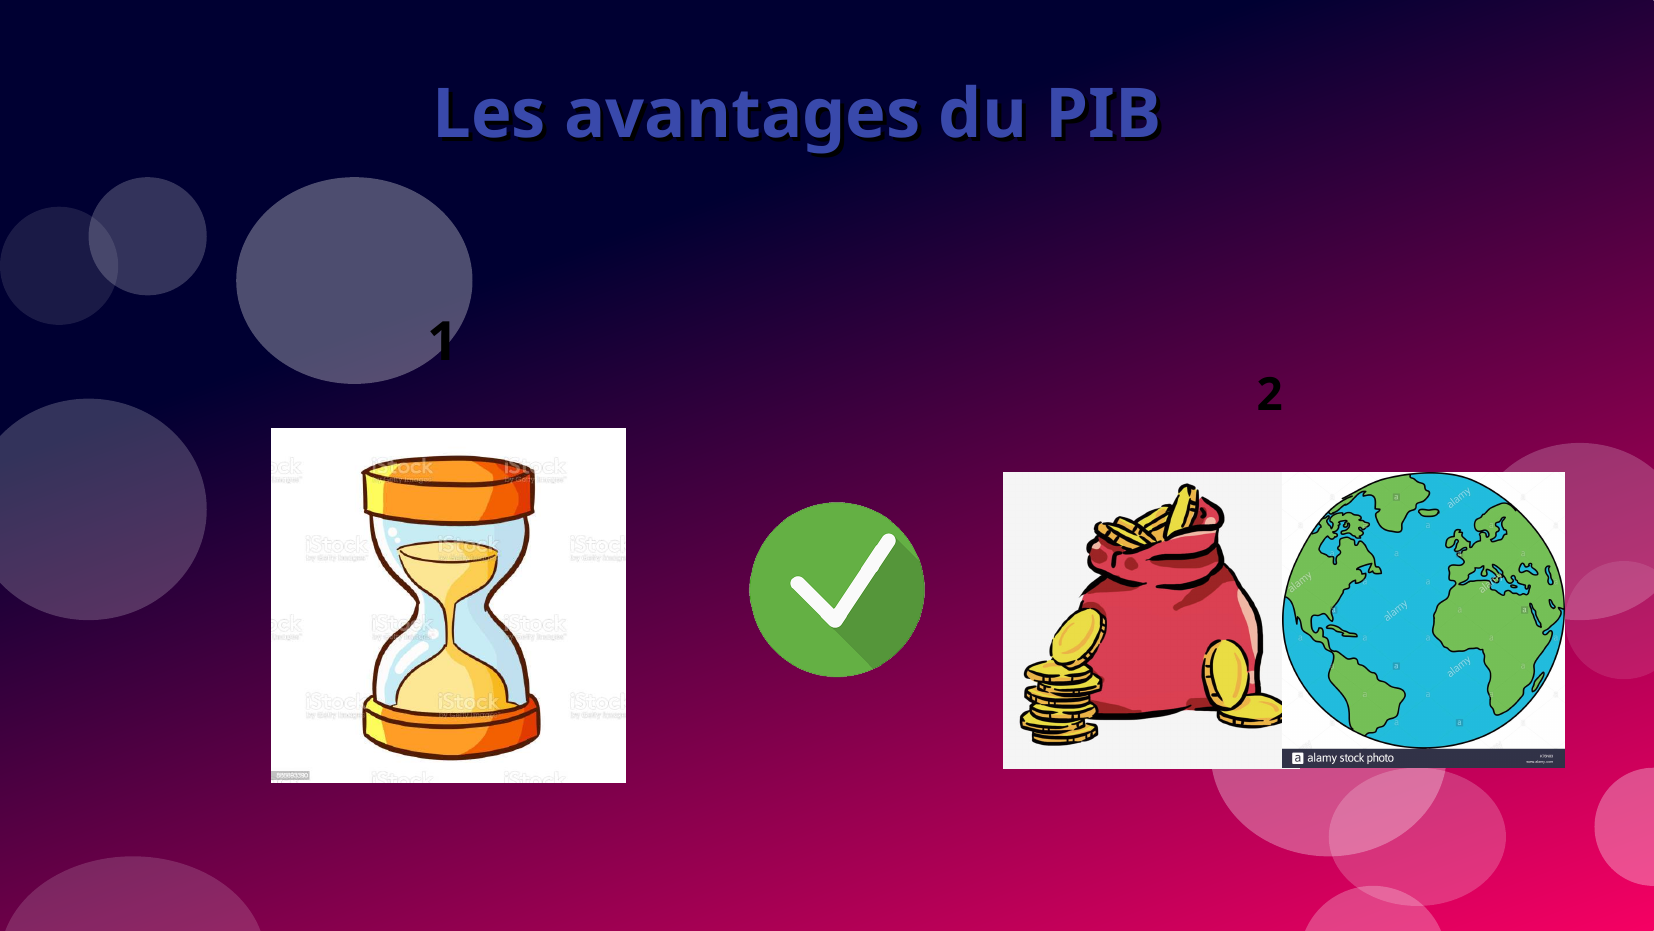

# Les avantages du PIB
1
2